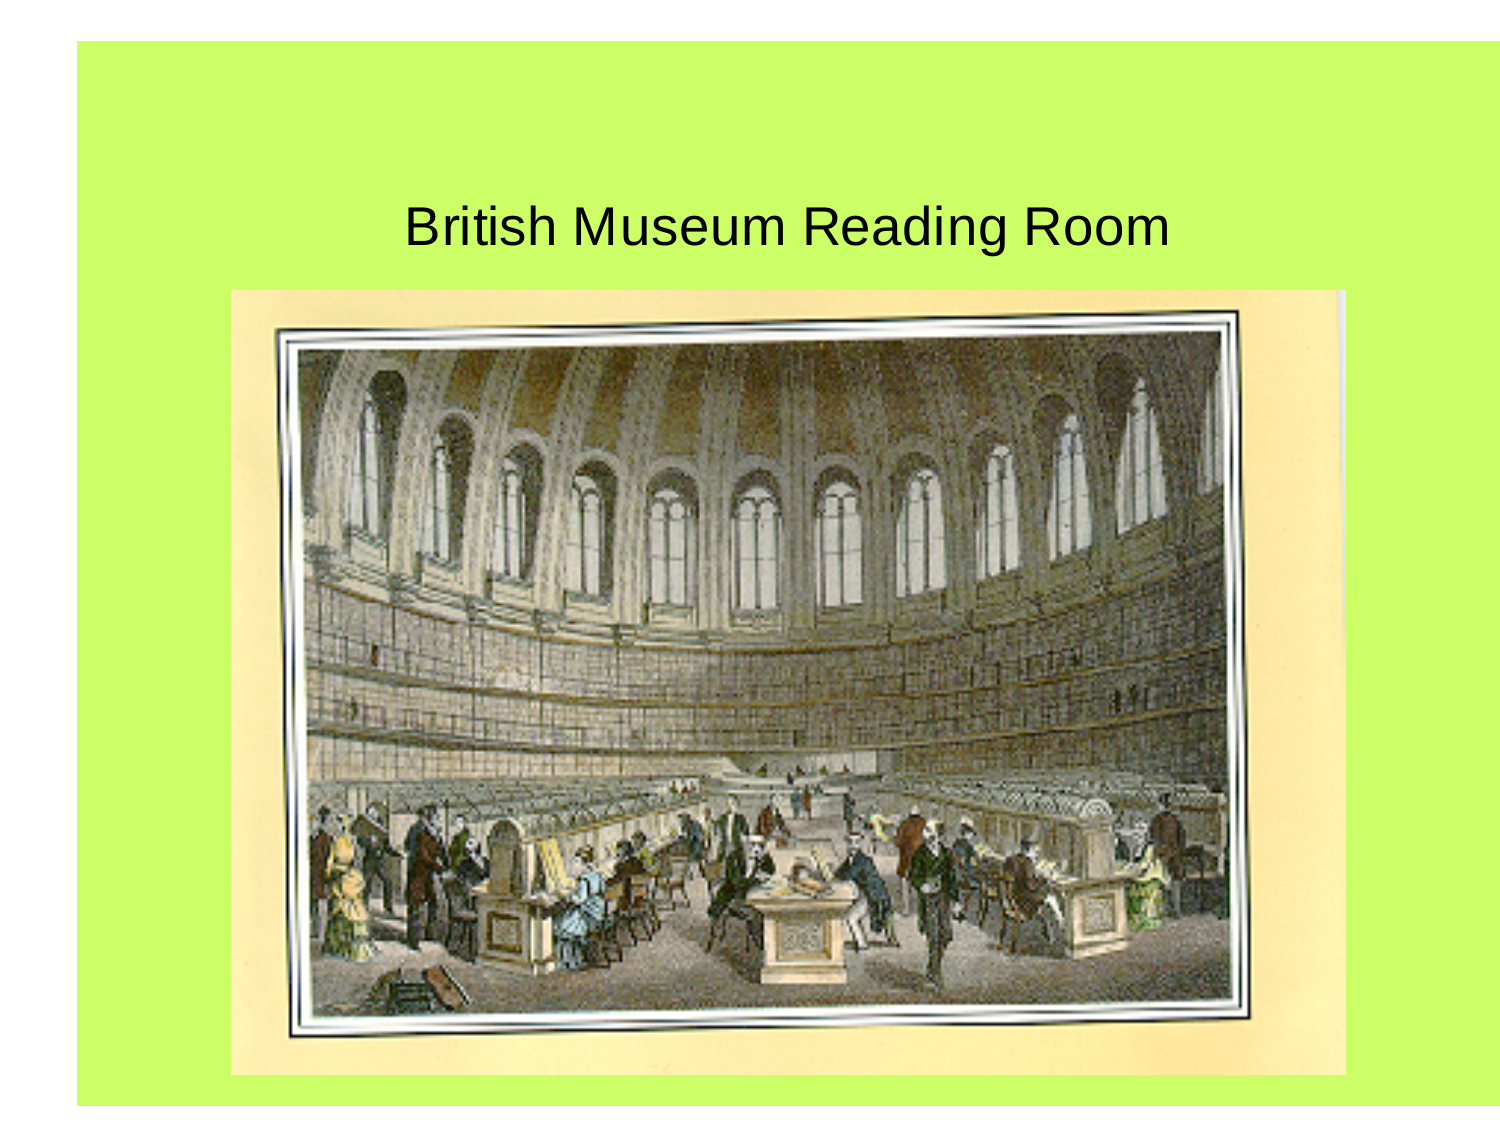

#
8
Oddelek za bibliotekarstvo, informacijsko znanost in knjigarstvo, Filozofska fakulteta